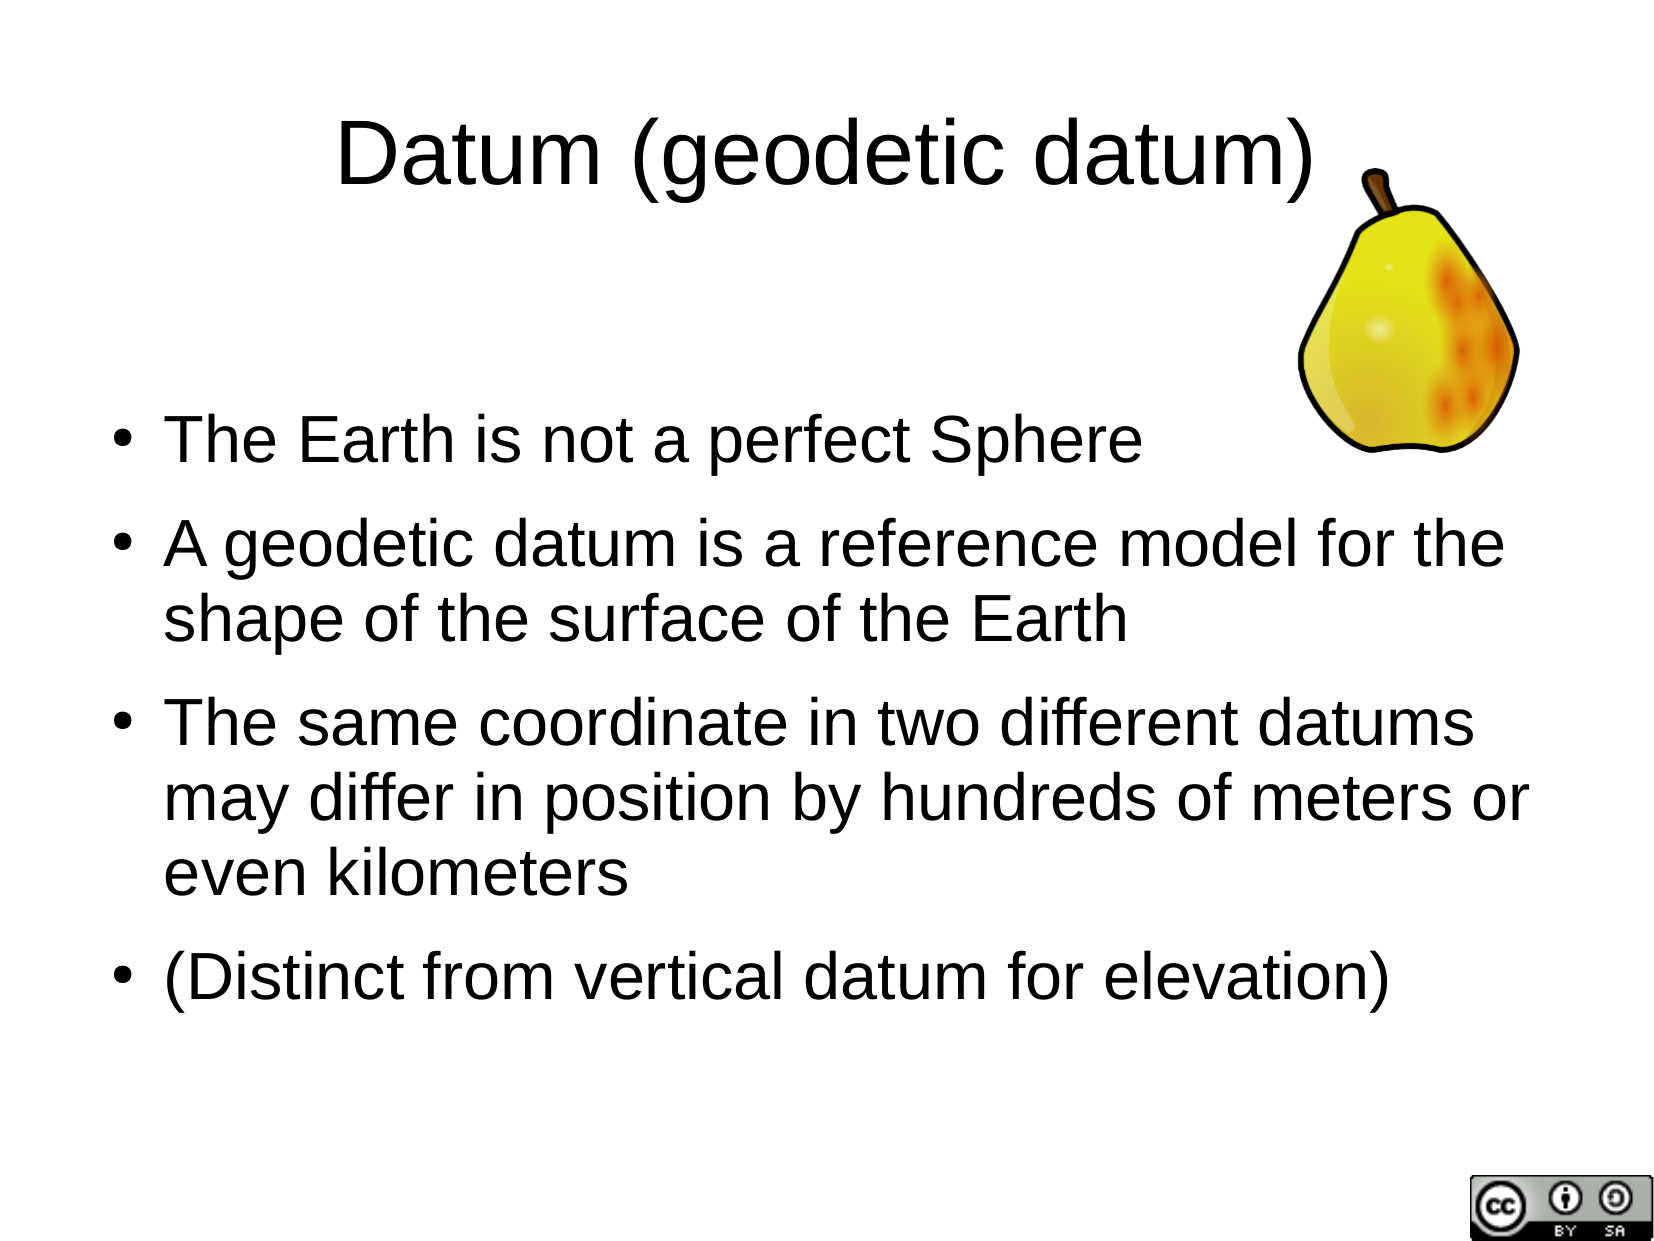

# Datum (geodetic datum)
The Earth is not a perfect Sphere
A geodetic datum is a reference model for the shape of the surface of the Earth
The same coordinate in two different datums may differ in position by hundreds of meters or even kilometers
(Distinct from vertical datum for elevation)